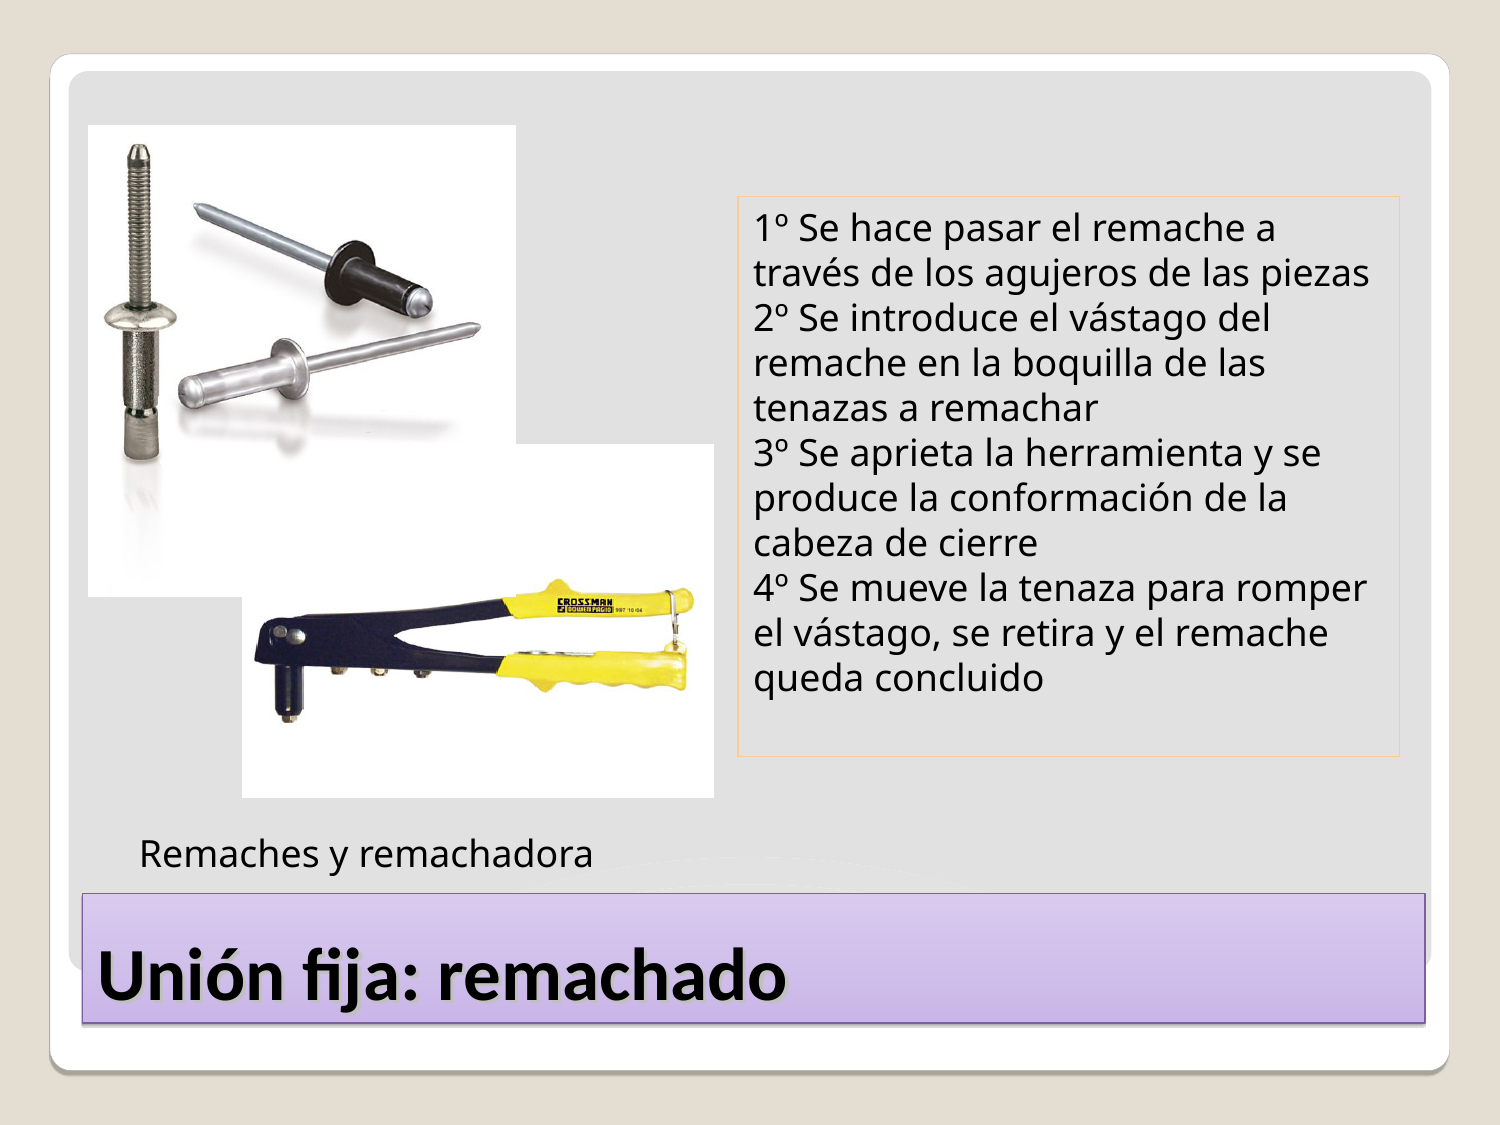

1º Se hace pasar el remache a través de los agujeros de las piezas
2º Se introduce el vástago del remache en la boquilla de las tenazas a remachar
3º Se aprieta la herramienta y se produce la conformación de la cabeza de cierre
4º Se mueve la tenaza para romper el vástago, se retira y el remache queda concluido
Remaches y remachadora
# Unión fija: remachado